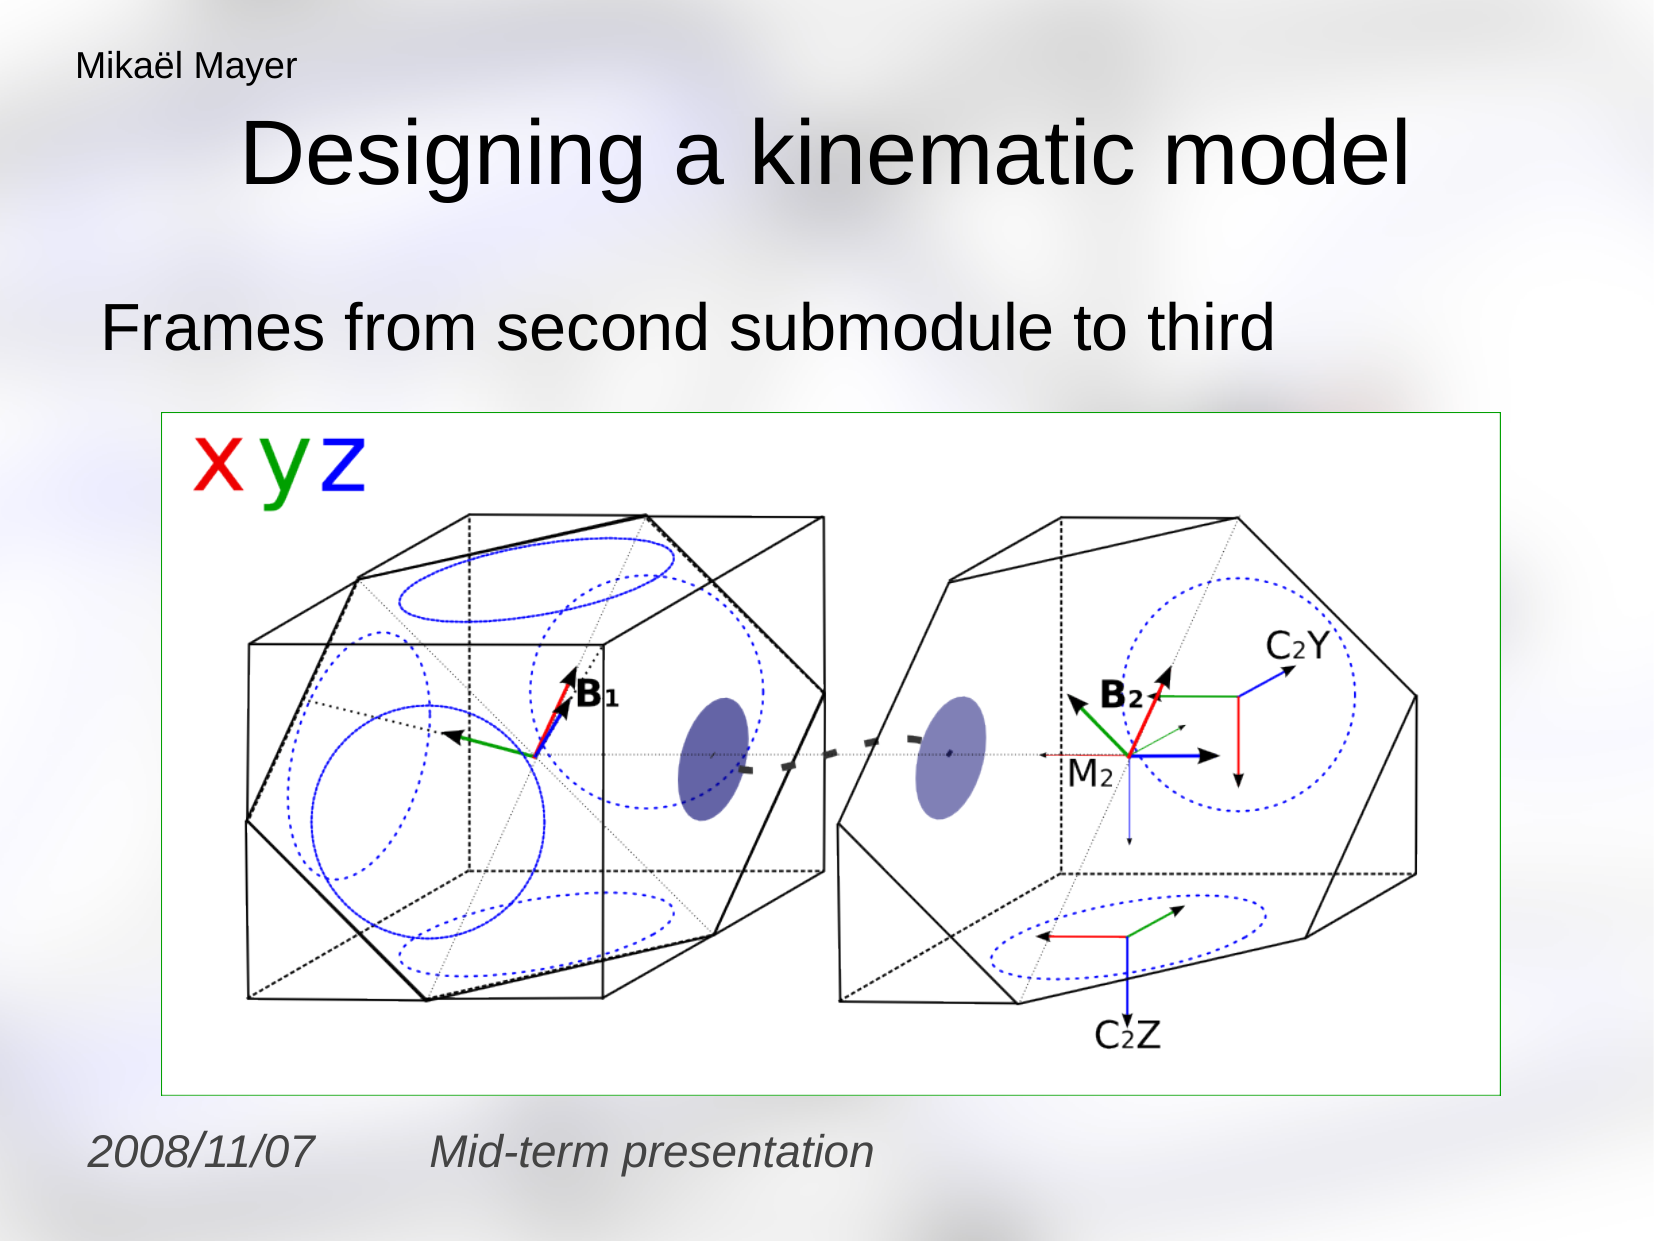

Mikaël Mayer
# Designing a kinematic model
Frames from second submodule to third
2008/11/07         Mid-term presentation